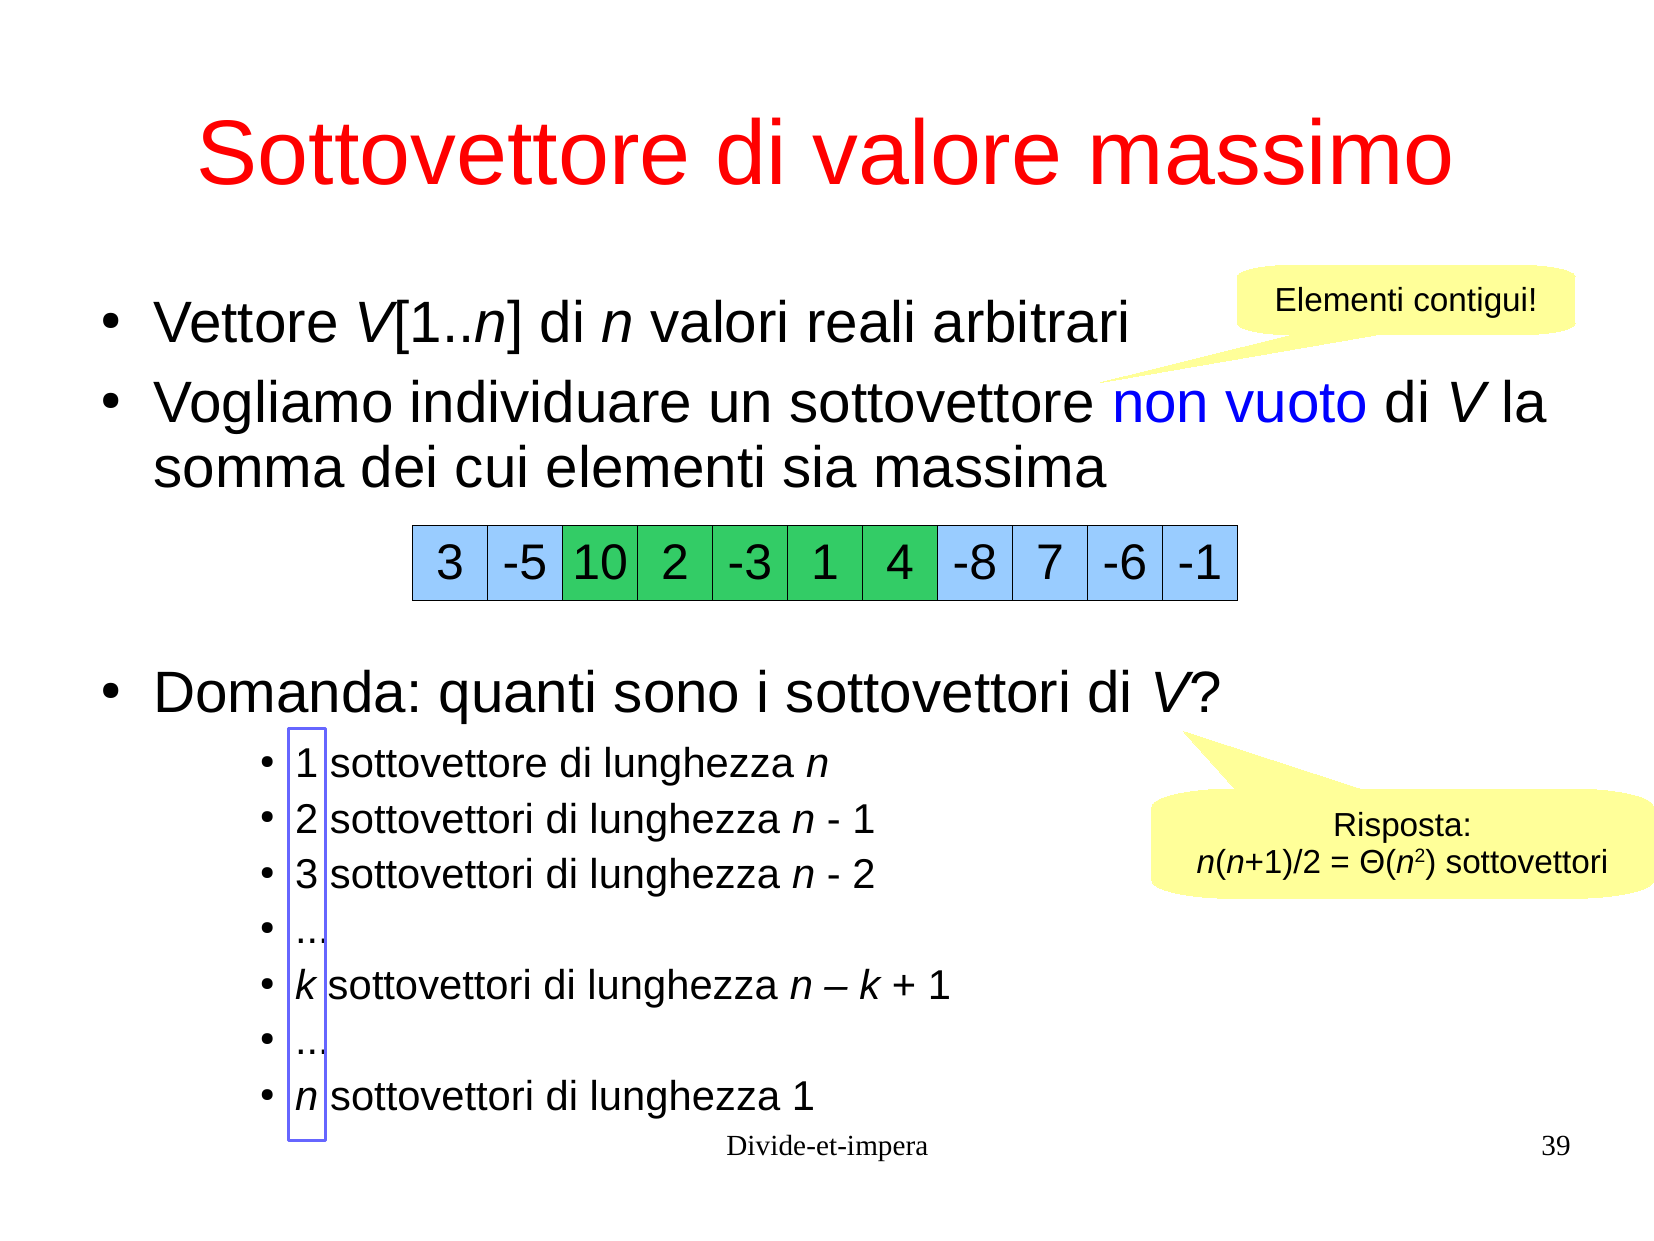

# Sottovettore di valore massimo
Elementi contigui!
Vettore V[1..n] di n valori reali arbitrari
Vogliamo individuare un sottovettore non vuoto di V la somma dei cui elementi sia massima
Domanda: quanti sono i sottovettori di V?
1 sottovettore di lunghezza n
2 sottovettori di lunghezza n - 1
3 sottovettori di lunghezza n - 2
...
k sottovettori di lunghezza n – k + 1
...
n sottovettori di lunghezza 1
3
-5
10
2
-3
1
4
-8
7
-6
-1
Risposta:
n(n+1)/2 = Θ(n2) sottovettori
Divide-et-impera
39